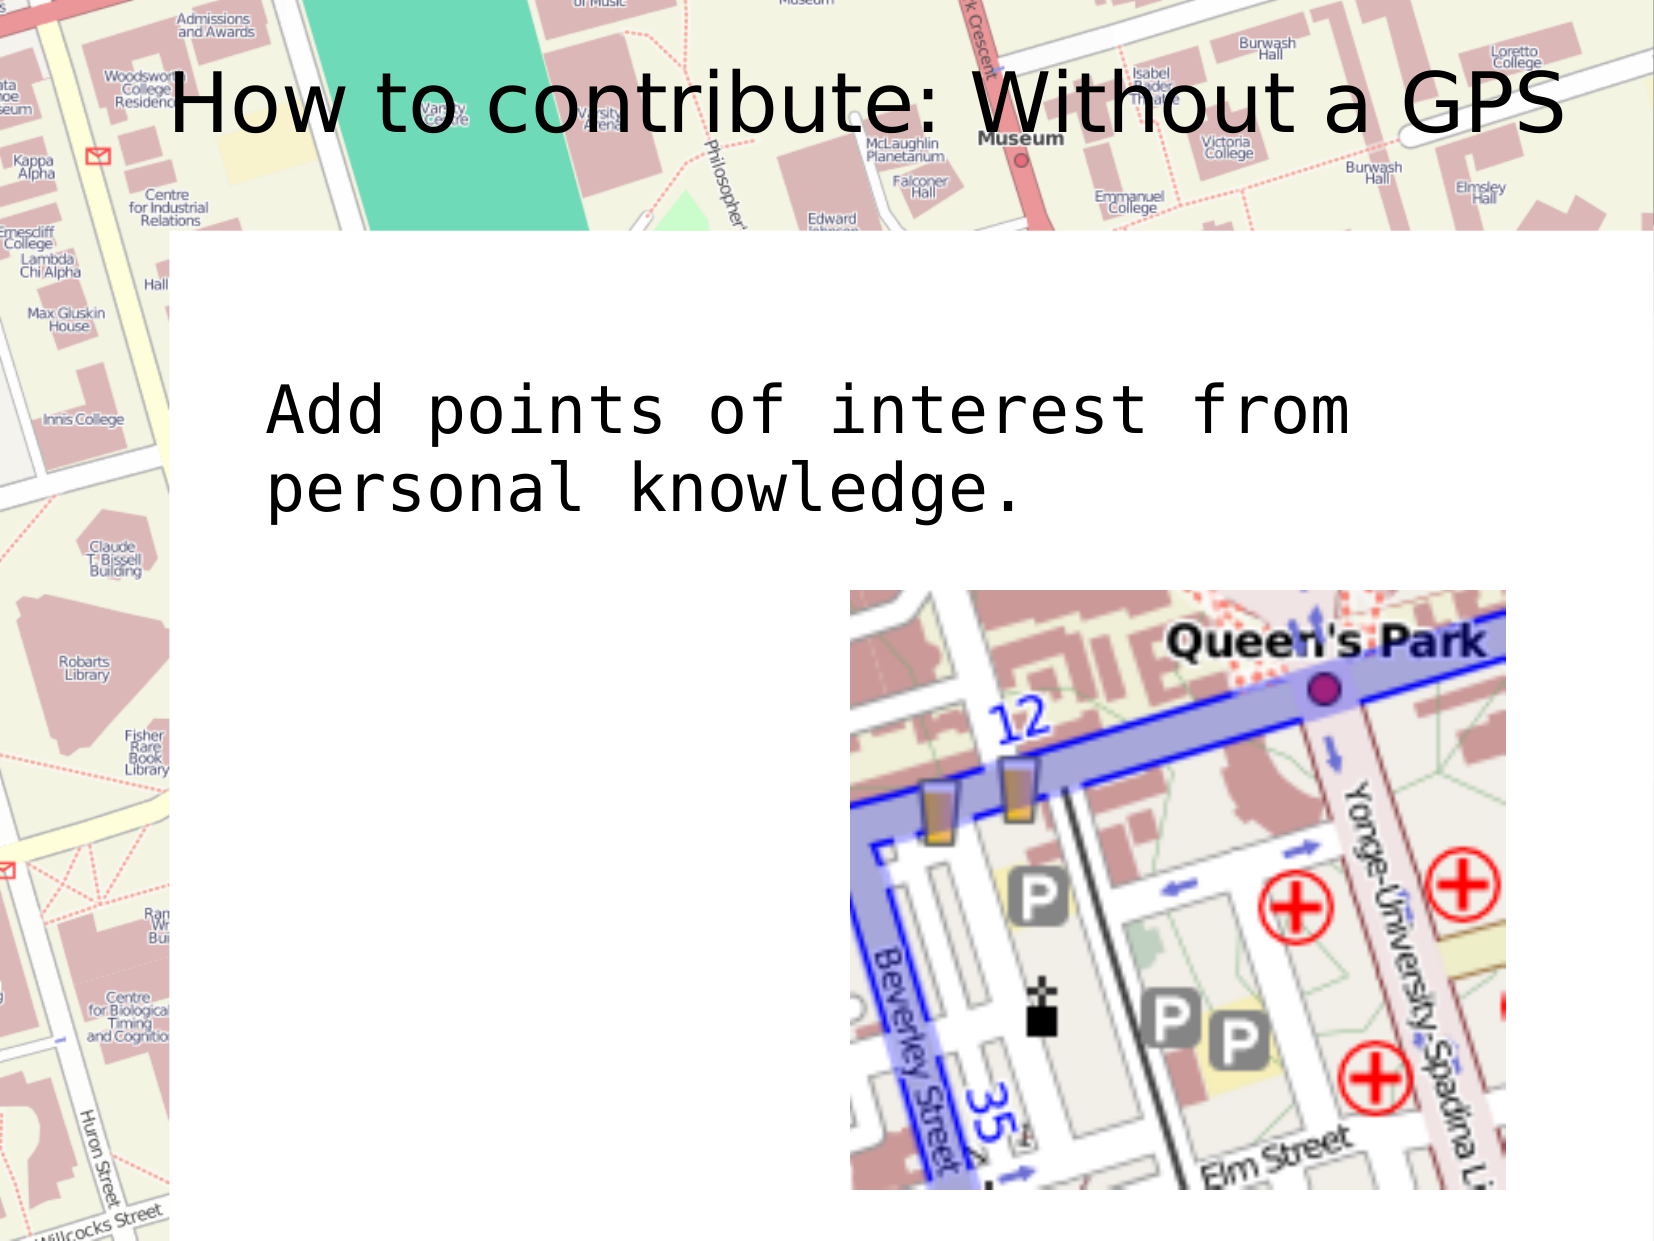

# How to contribute: Without a GPS
Add points of interest from
personal knowledge.